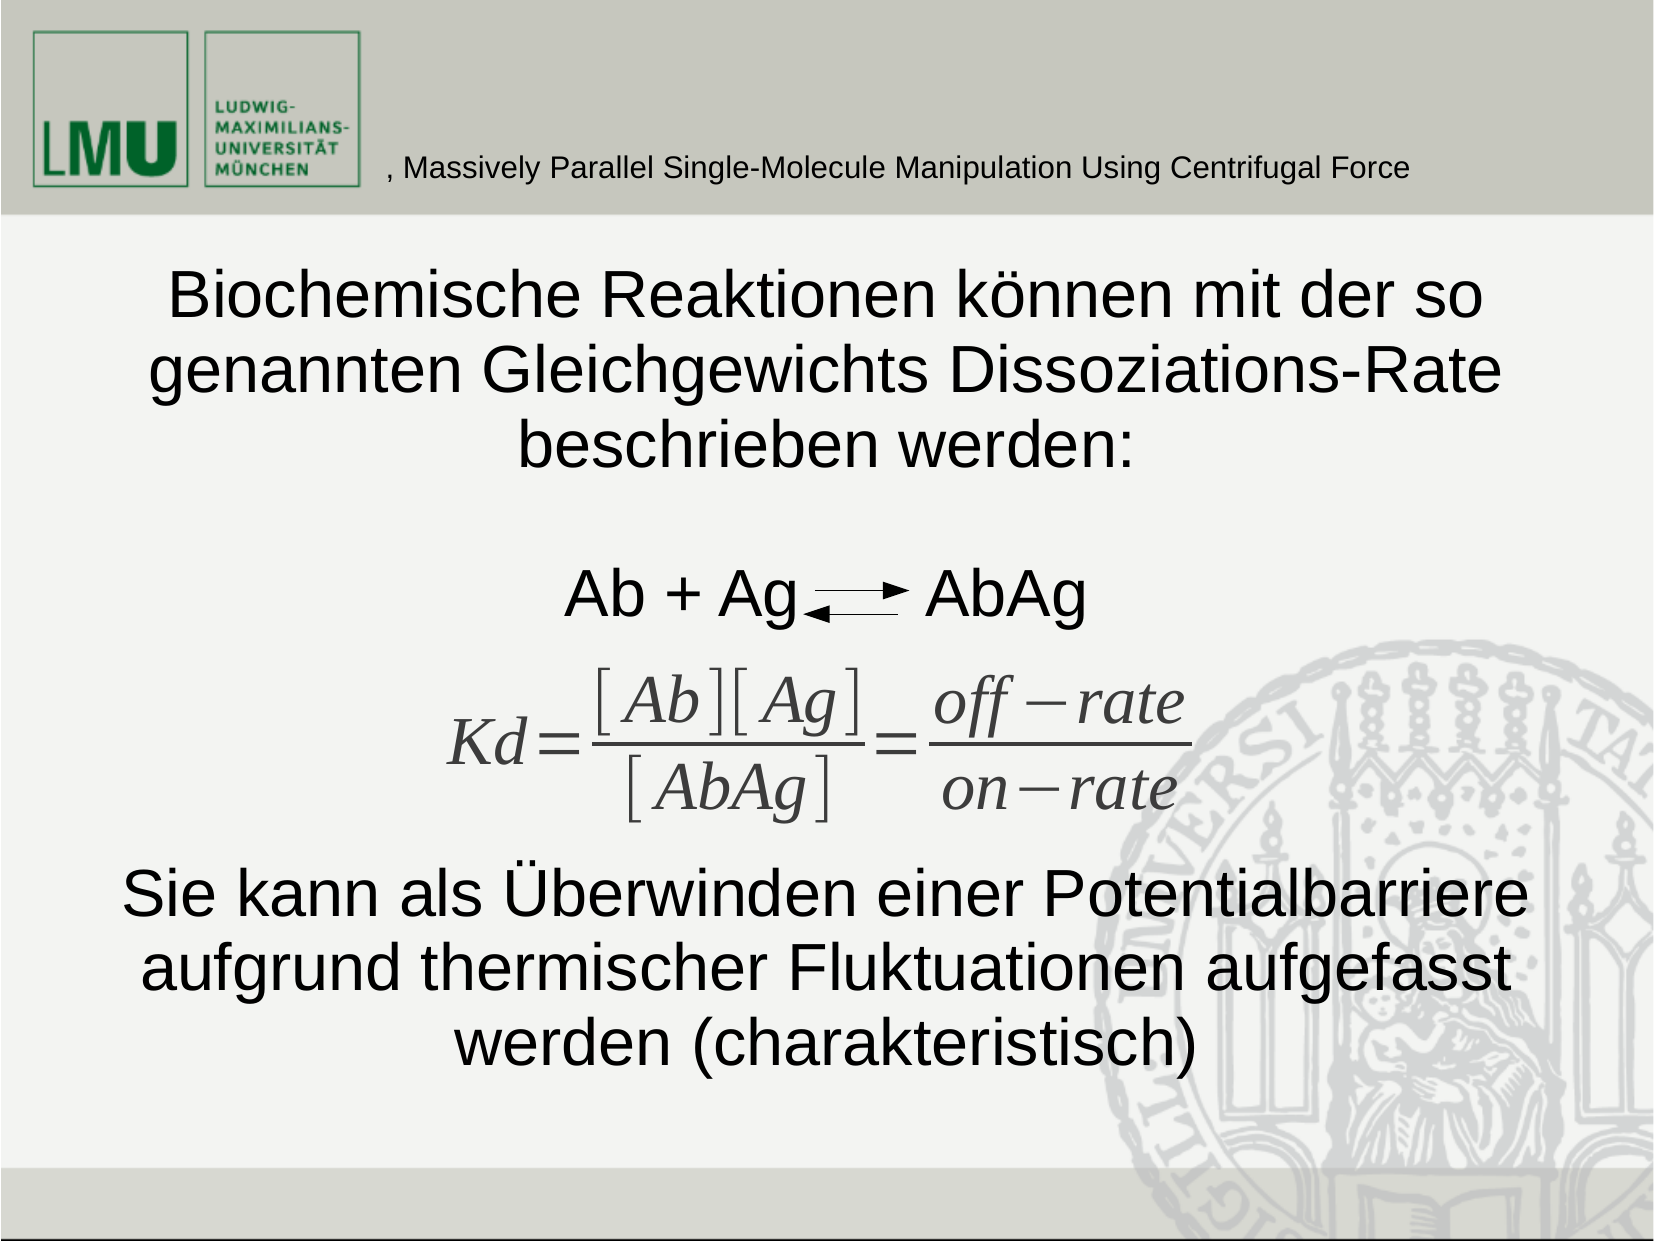

, Massively Parallel Single-Molecule Manipulation Using Centrifugal Force
Biochemische Reaktionen können mit der so genannten Gleichgewichts Dissoziations-Rate beschrieben werden:
Ab + Ag AbAg
Sie kann als Überwinden einer Potentialbarriere aufgrund thermischer Fluktuationen aufgefasst werden (charakteristisch)
#